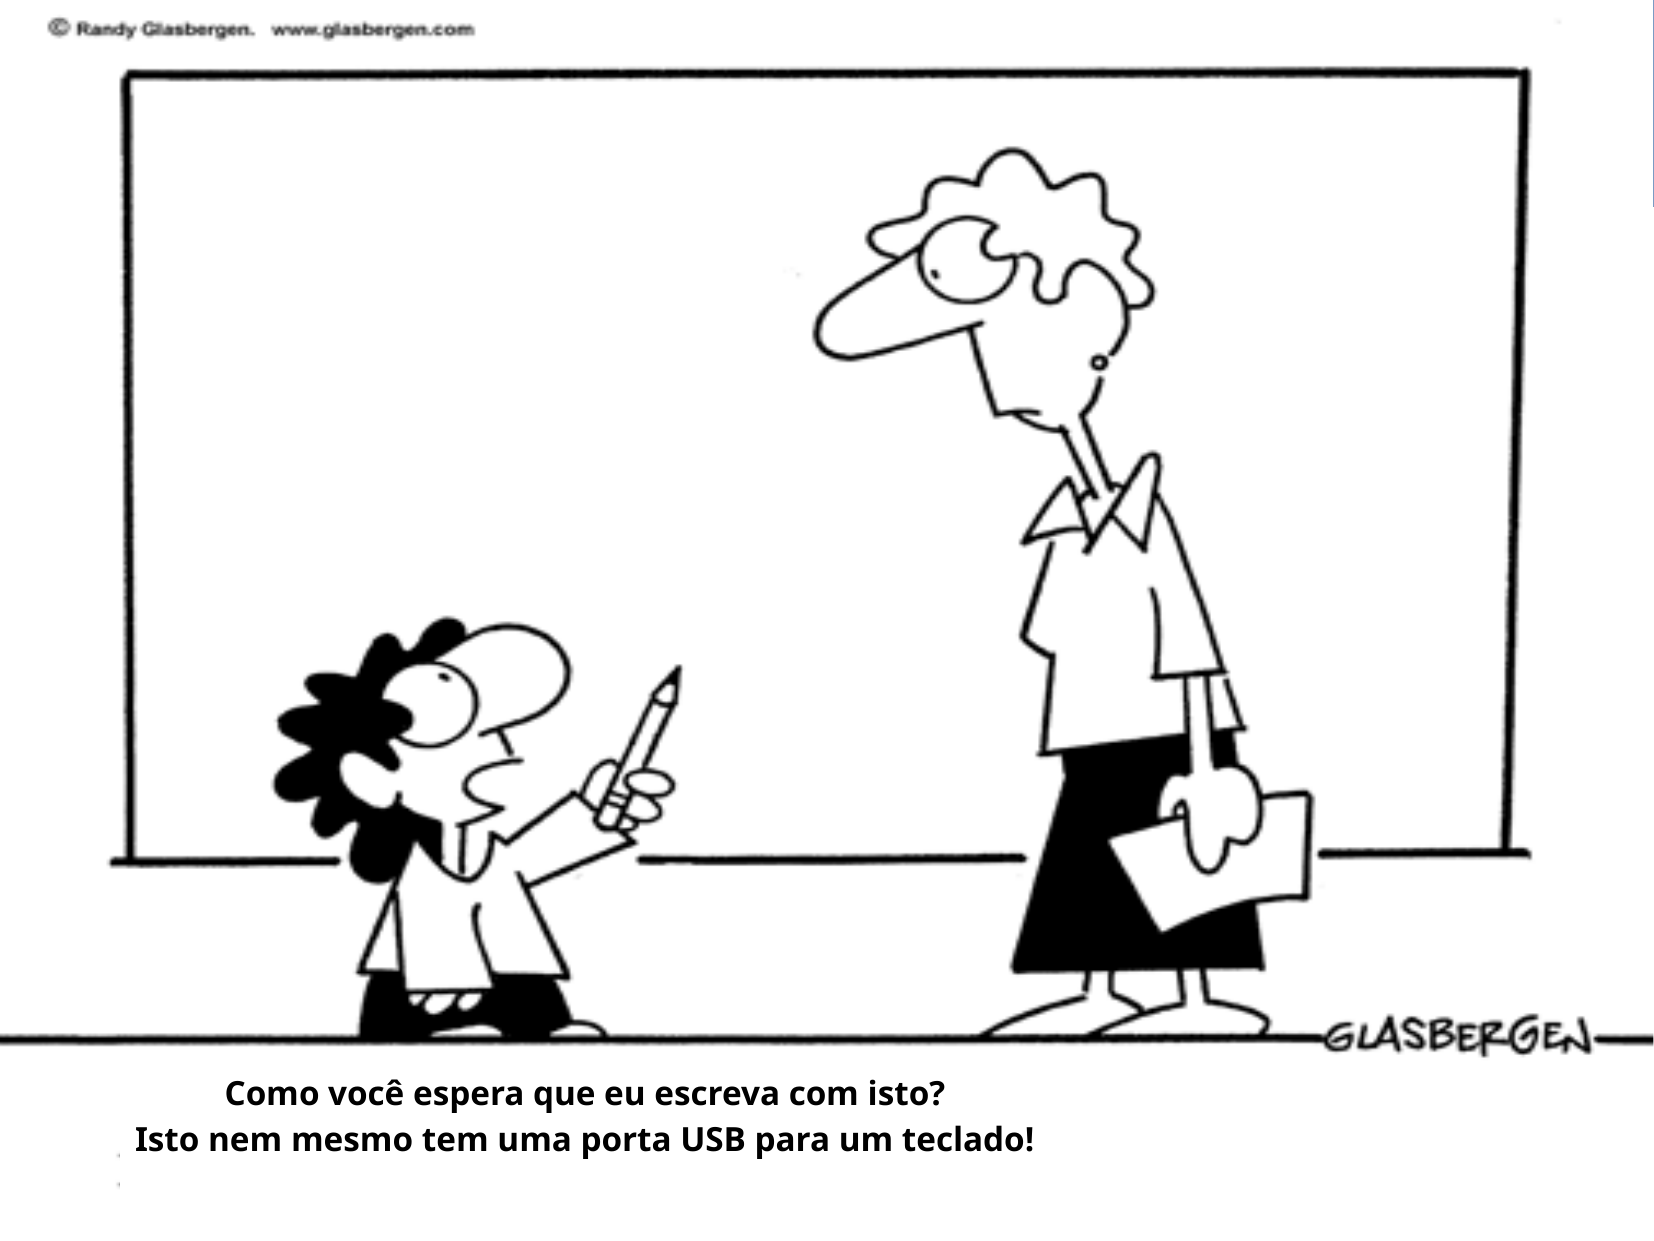

Como você espera que eu escreva com isto?
Isto nem mesmo tem uma porta USB para um teclado!